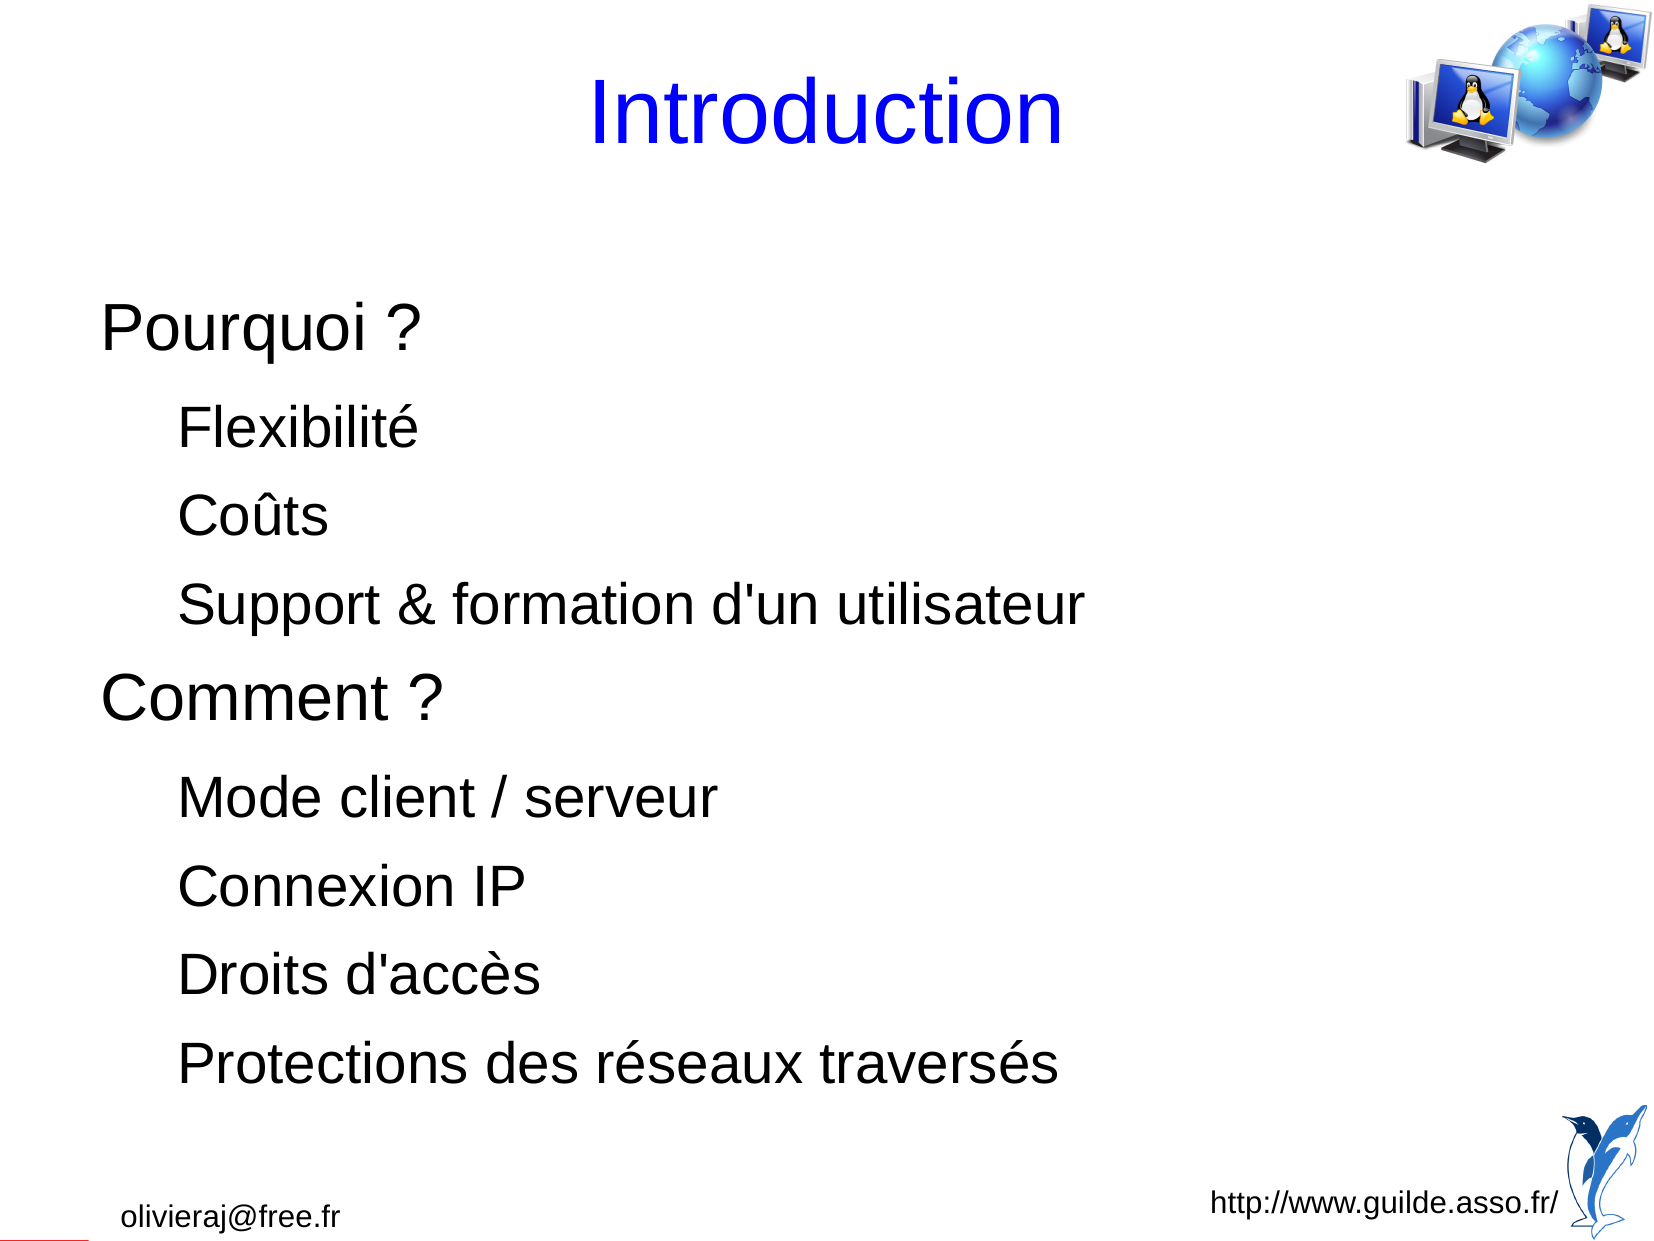

# Introduction
Pourquoi ?
Flexibilité
Coûts
Support & formation d'un utilisateur
Comment ?
Mode client / serveur
Connexion IP
Droits d'accès
Protections des réseaux traversés